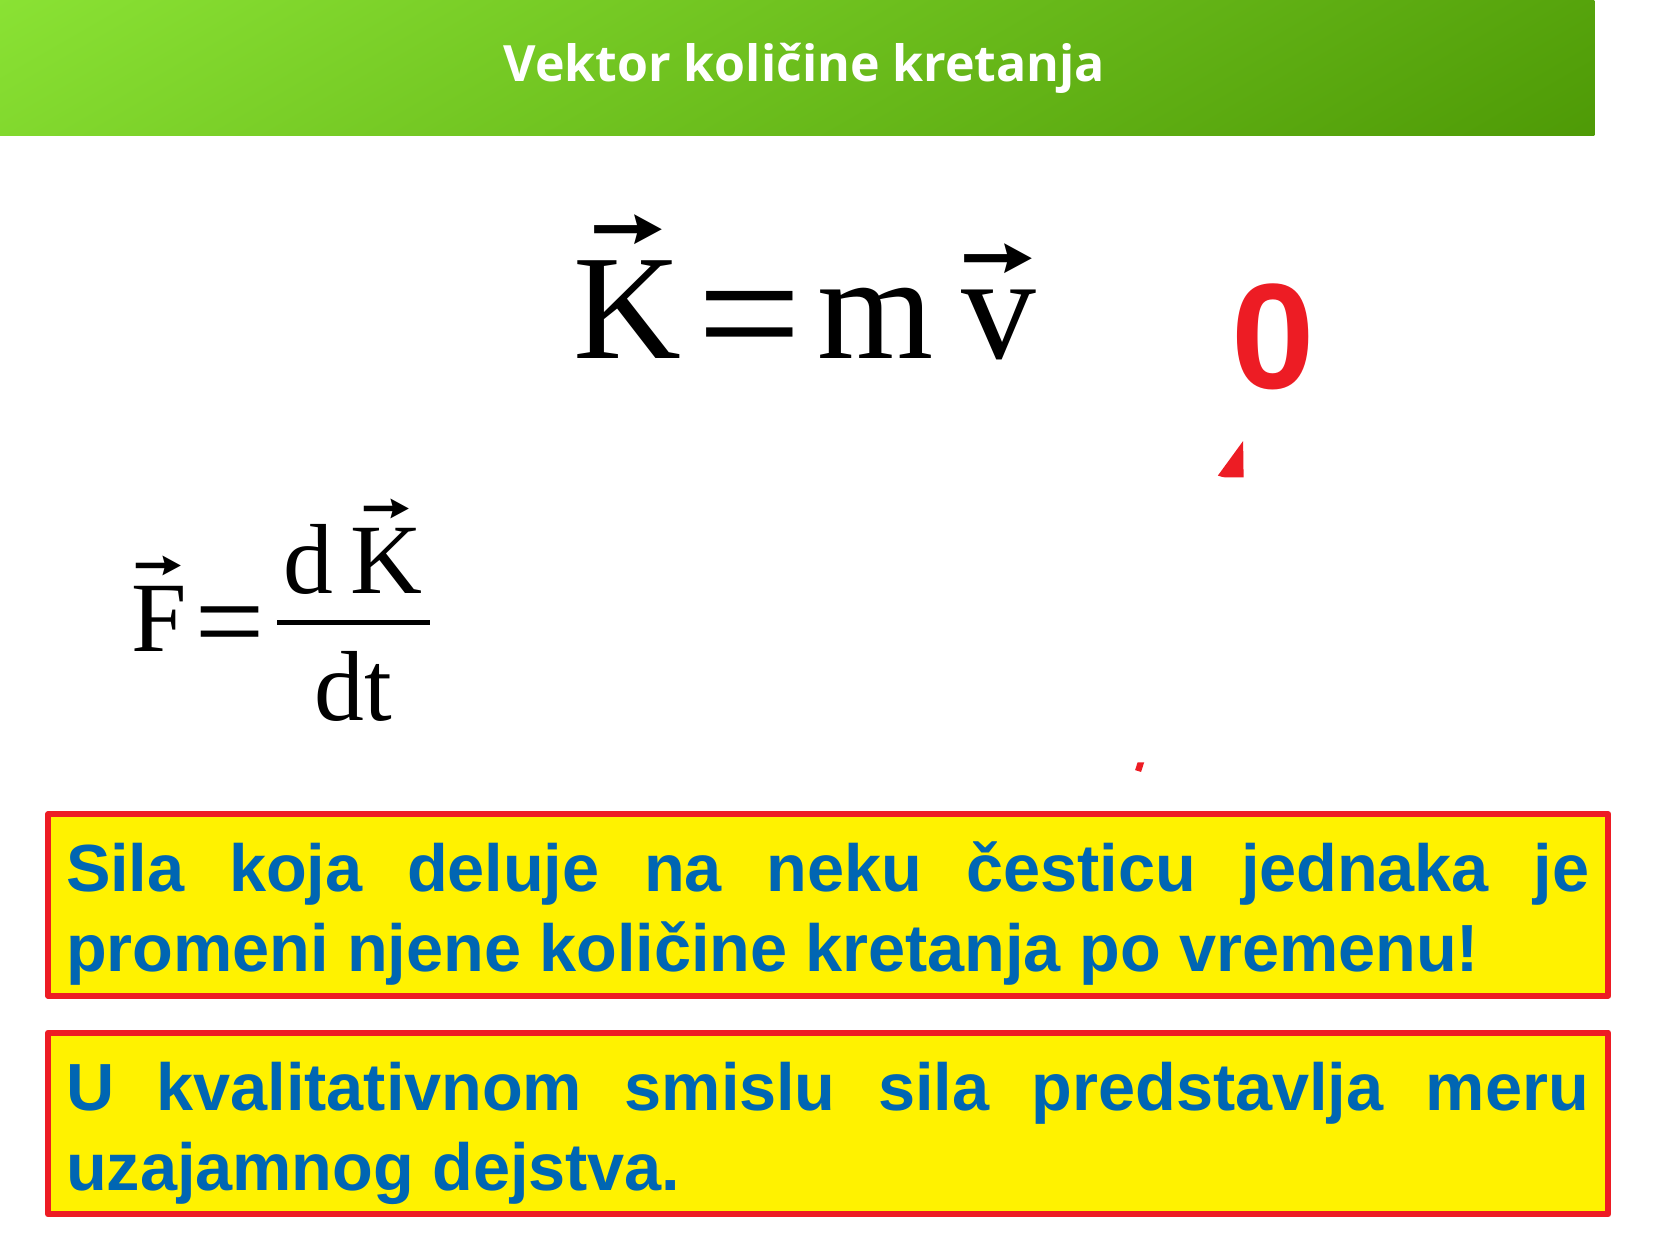

Vektor količine kretanja
0
Sila koja deluje na neku česticu jednaka je promeni njene količine kretanja po vremenu!
U kvalitativnom smislu sila predstavlja meru uzajamnog dejstva.